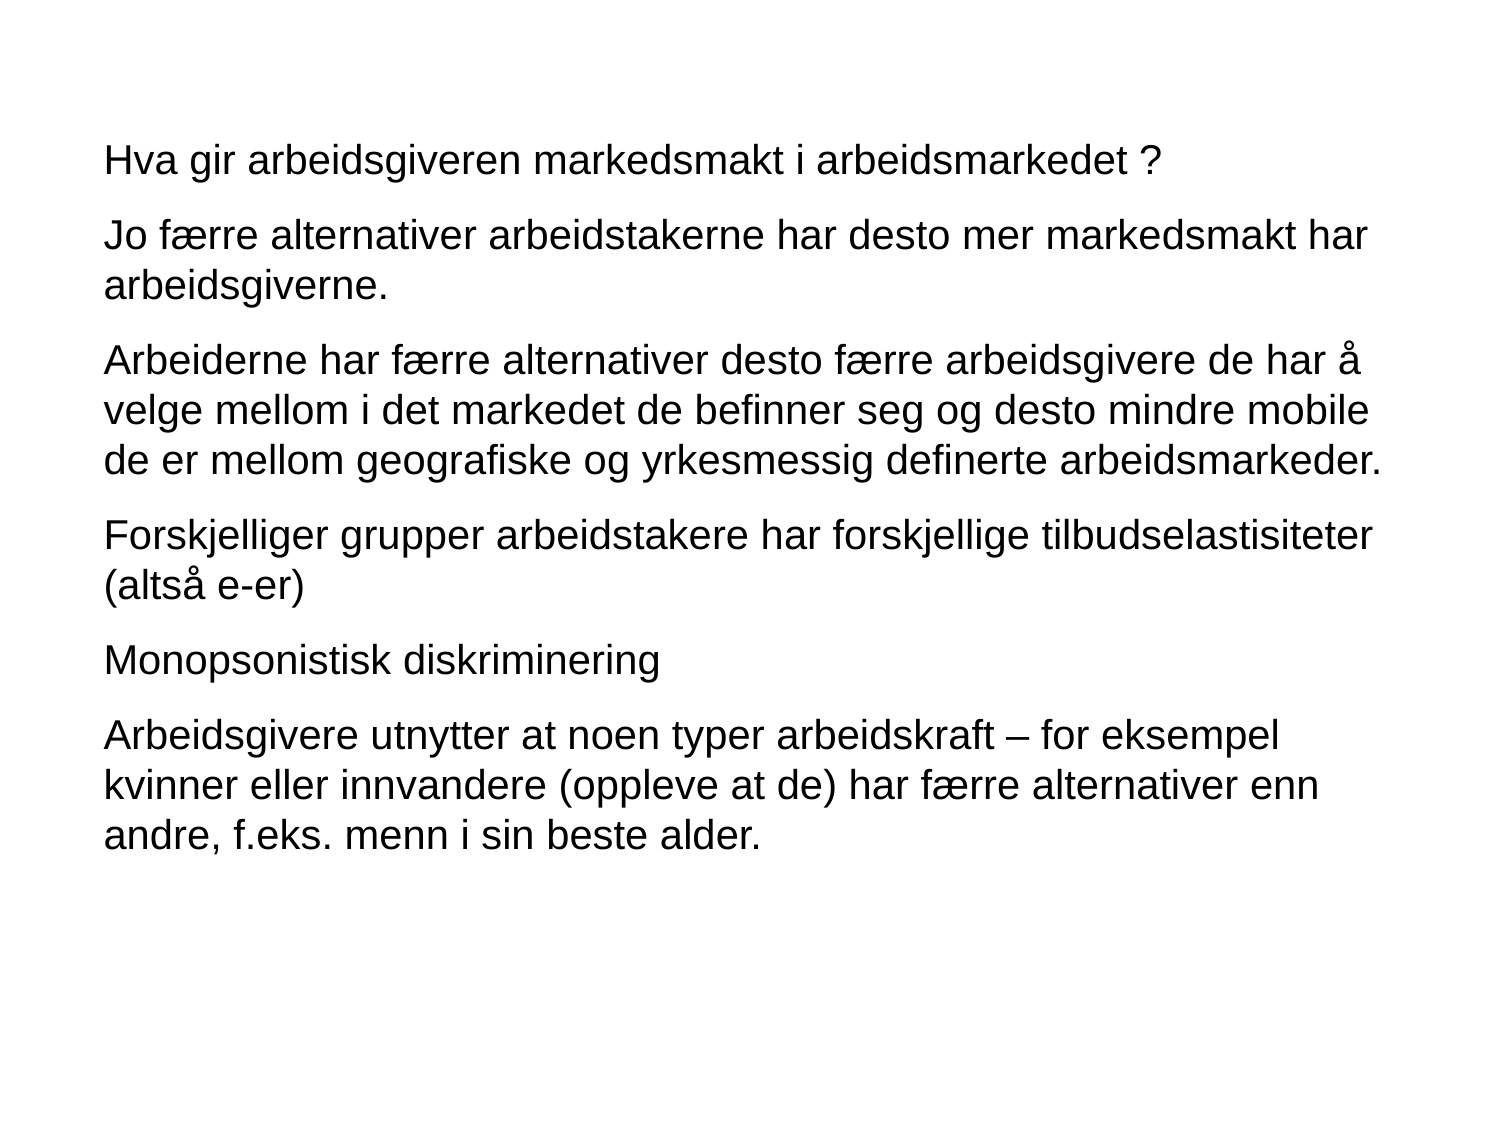

Hva gir arbeidsgiveren markedsmakt i arbeidsmarkedet ?
Jo færre alternativer arbeidstakerne har desto mer markedsmakt har arbeidsgiverne.
Arbeiderne har færre alternativer desto færre arbeidsgivere de har å velge mellom i det markedet de befinner seg og desto mindre mobile de er mellom geografiske og yrkesmessig definerte arbeidsmarkeder.
Forskjelliger grupper arbeidstakere har forskjellige tilbudselastisiteter (altså e-er)
Monopsonistisk diskriminering
Arbeidsgivere utnytter at noen typer arbeidskraft – for eksempel kvinner eller innvandere (oppleve at de) har færre alternativer enn andre, f.eks. menn i sin beste alder.